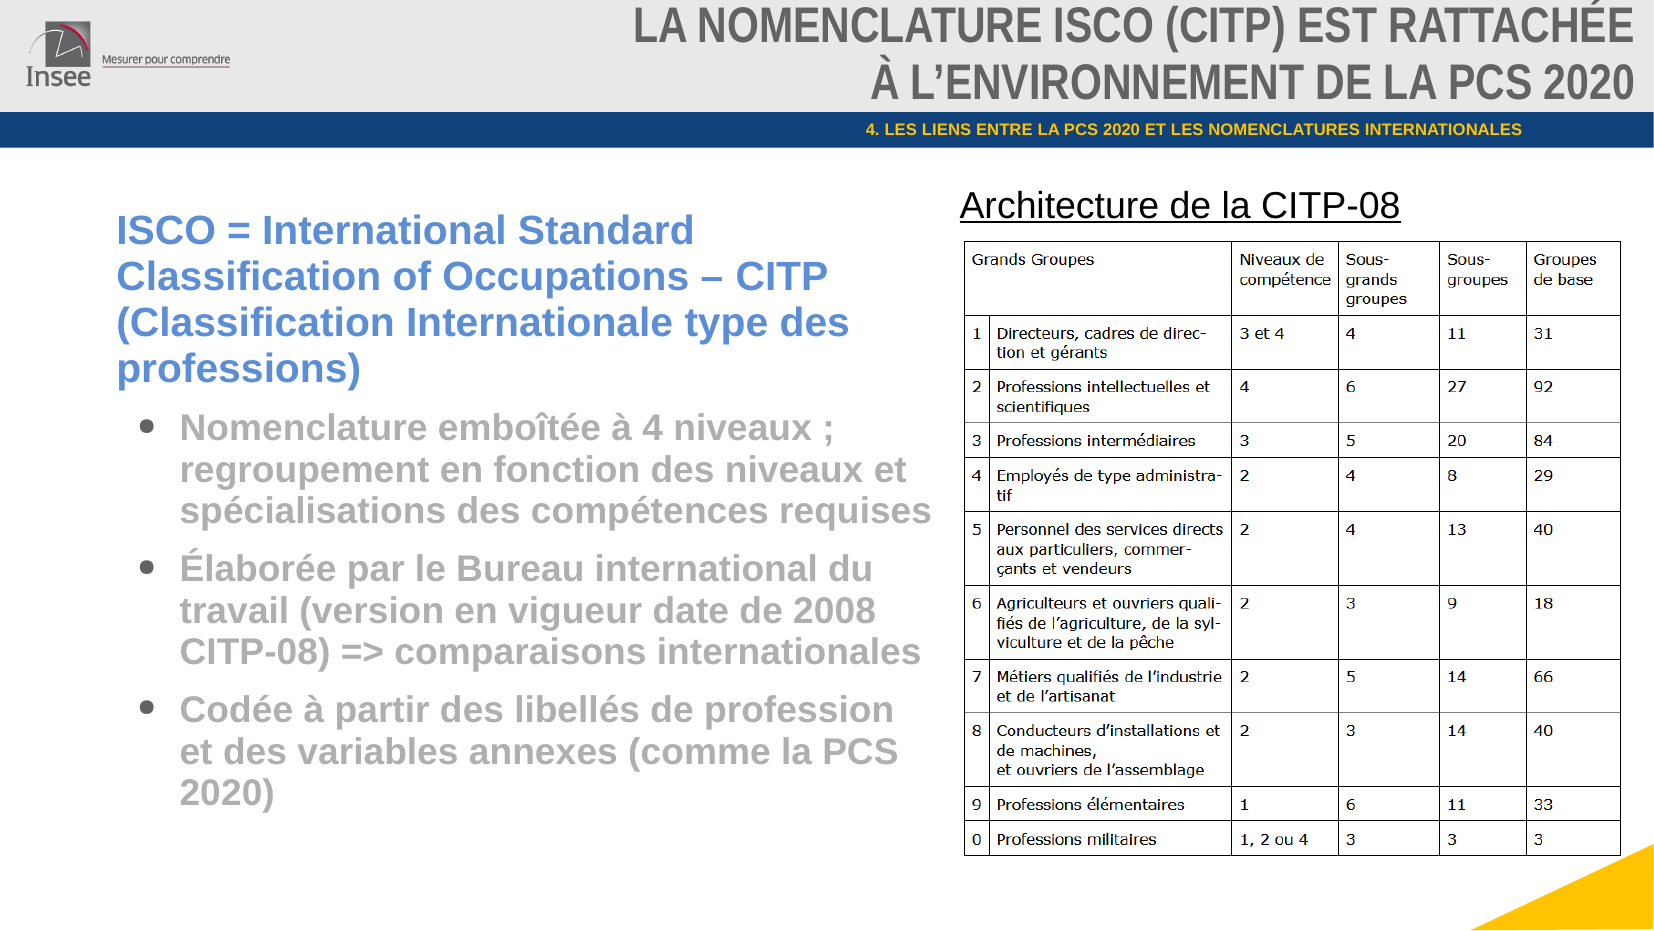

# La nomenclature iSCO (CITP) est rattachée à l’environnement de la pcs 2020
ISCO = International Standard Classification of Occupations – CITP (Classification Internationale type des professions)
Nomenclature emboîtée à 4 niveaux ; regroupement en fonction des niveaux et spécialisations des compétences requises
Élaborée par le Bureau international du travail (version en vigueur date de 2008 CITP-08) => comparaisons internationales
Codée à partir des libellés de profession et des variables annexes (comme la PCS 2020)
4. les liens entre la PCS 2020 et les nomenclatures internationales
Architecture de la CITP-08